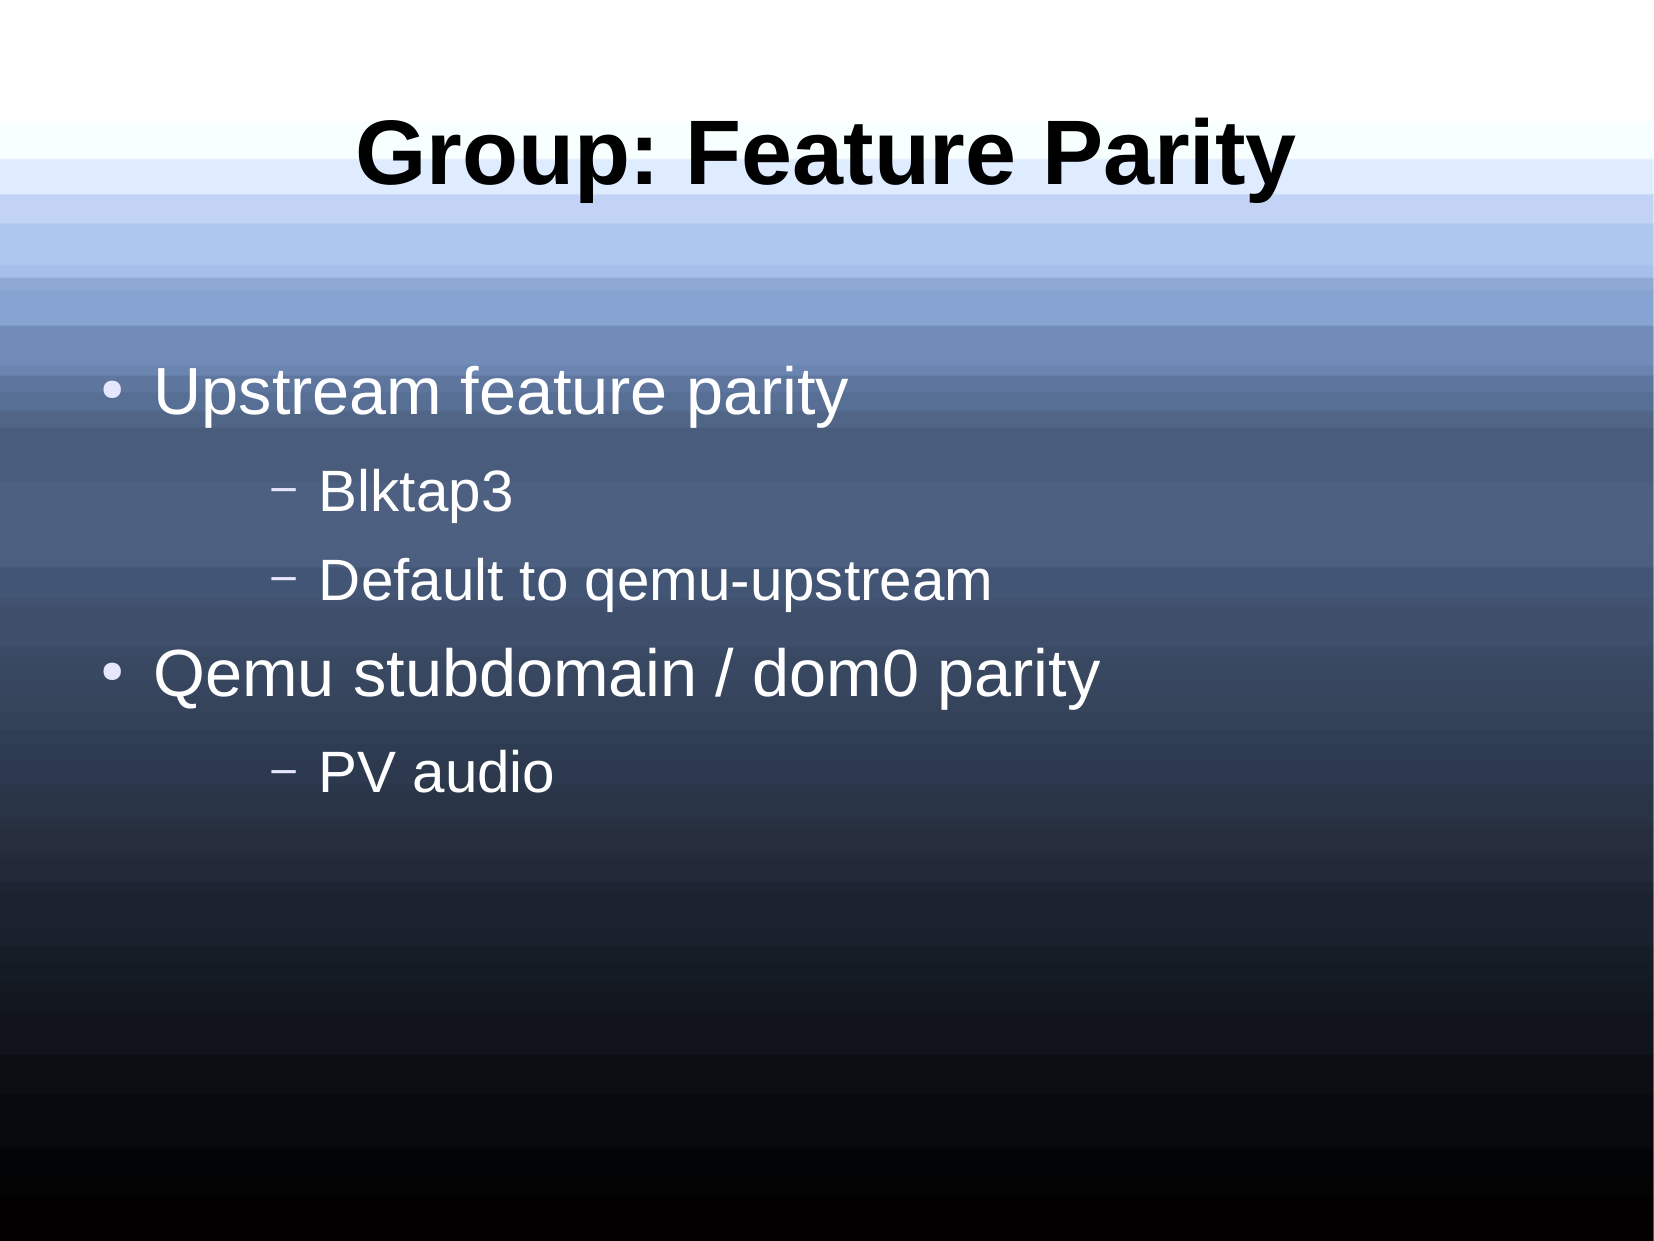

# Group: Feature Parity
Upstream feature parity
Blktap3
Default to qemu-upstream
Qemu stubdomain / dom0 parity
PV audio